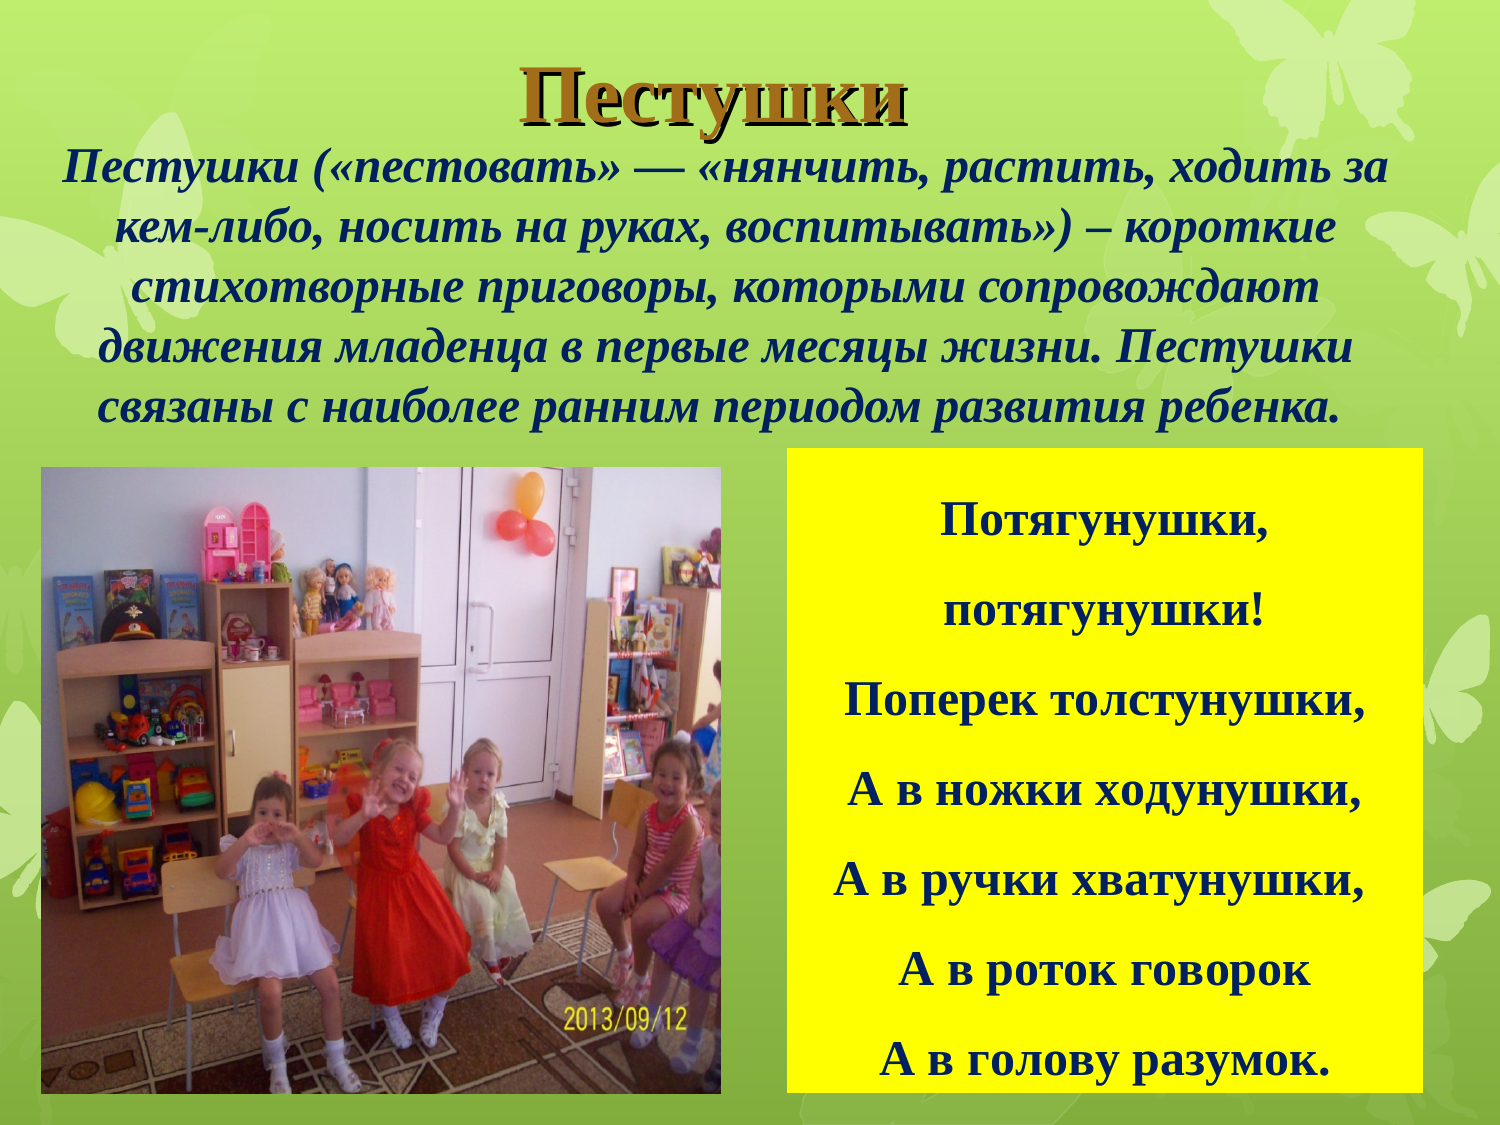

Пестушки
Пестушки («пестовать» — «нянчить, растить, ходить за кем-либо, носить на руках, воспитывать») – короткие стихотворные приговоры, которыми сопровождают движения младенца в первые месяцы жизни. Пестушки связаны с наиболее ранним периодом развития ребенка.
Потягунушки, потягунушки!
Поперек толстунушки,
А в ножки ходунушки,
А в ручки хватунушки, 
А в роток говорок
А в голову разумок.